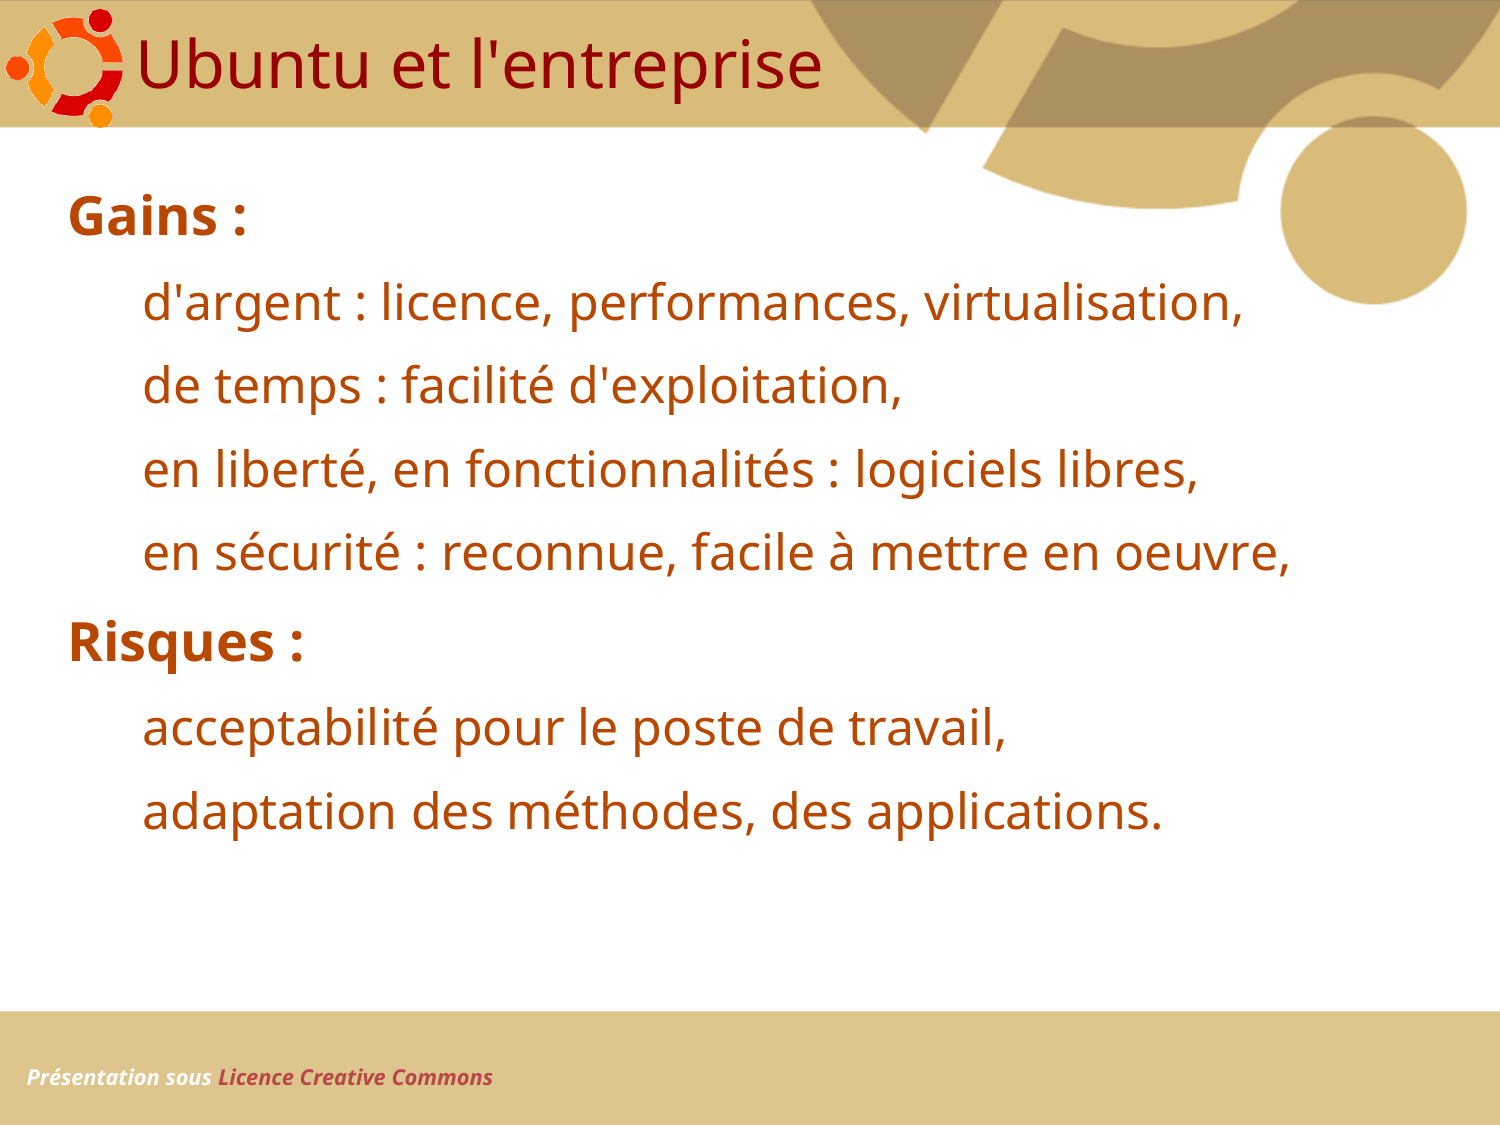

# Ubuntu et l'entreprise
Gains :
d'argent : licence, performances, virtualisation,
de temps : facilité d'exploitation,
en liberté, en fonctionnalités : logiciels libres,
en sécurité : reconnue, facile à mettre en oeuvre,
Risques :
acceptabilité pour le poste de travail,
adaptation des méthodes, des applications.